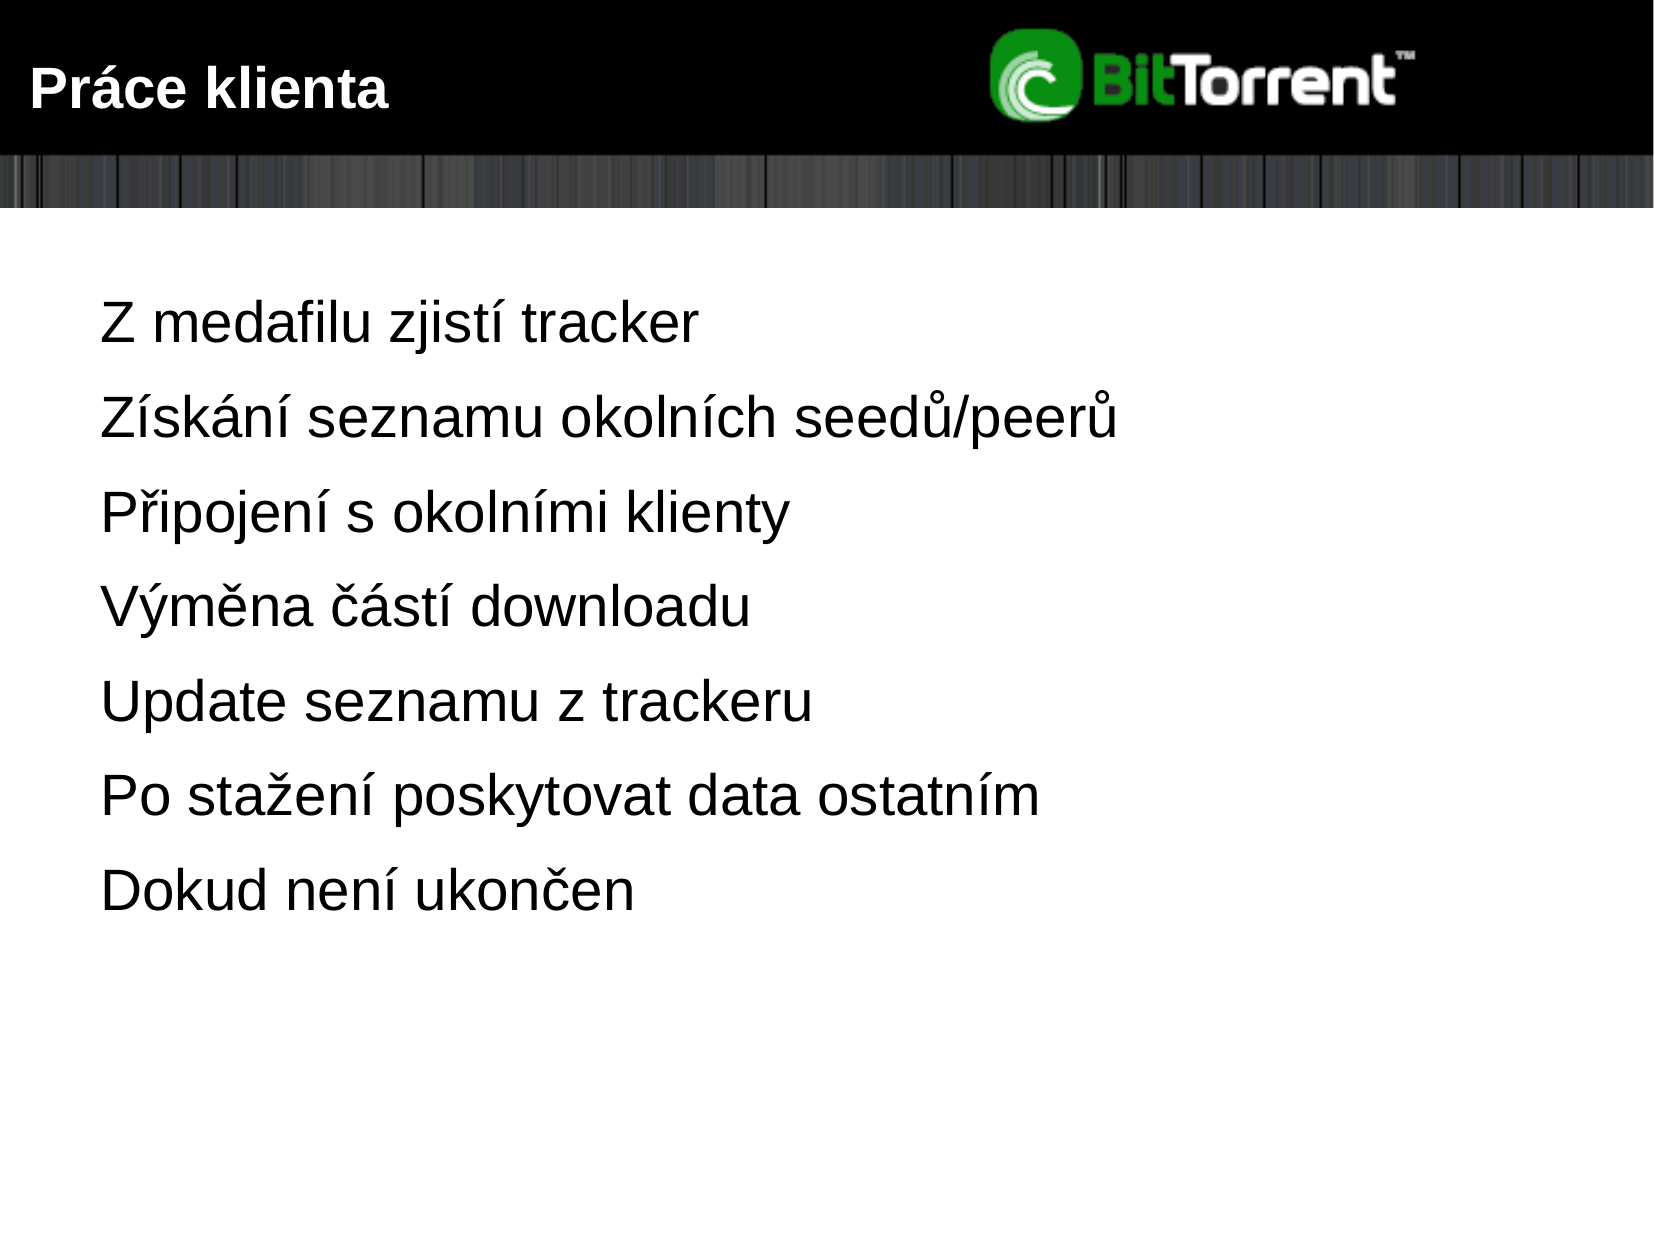

# Práce klienta
Z medafilu zjistí tracker
Získání seznamu okolních seedů/peerů
Připojení s okolními klienty
Výměna částí downloadu
Update seznamu z trackeru
Po stažení poskytovat data ostatním
Dokud není ukončen